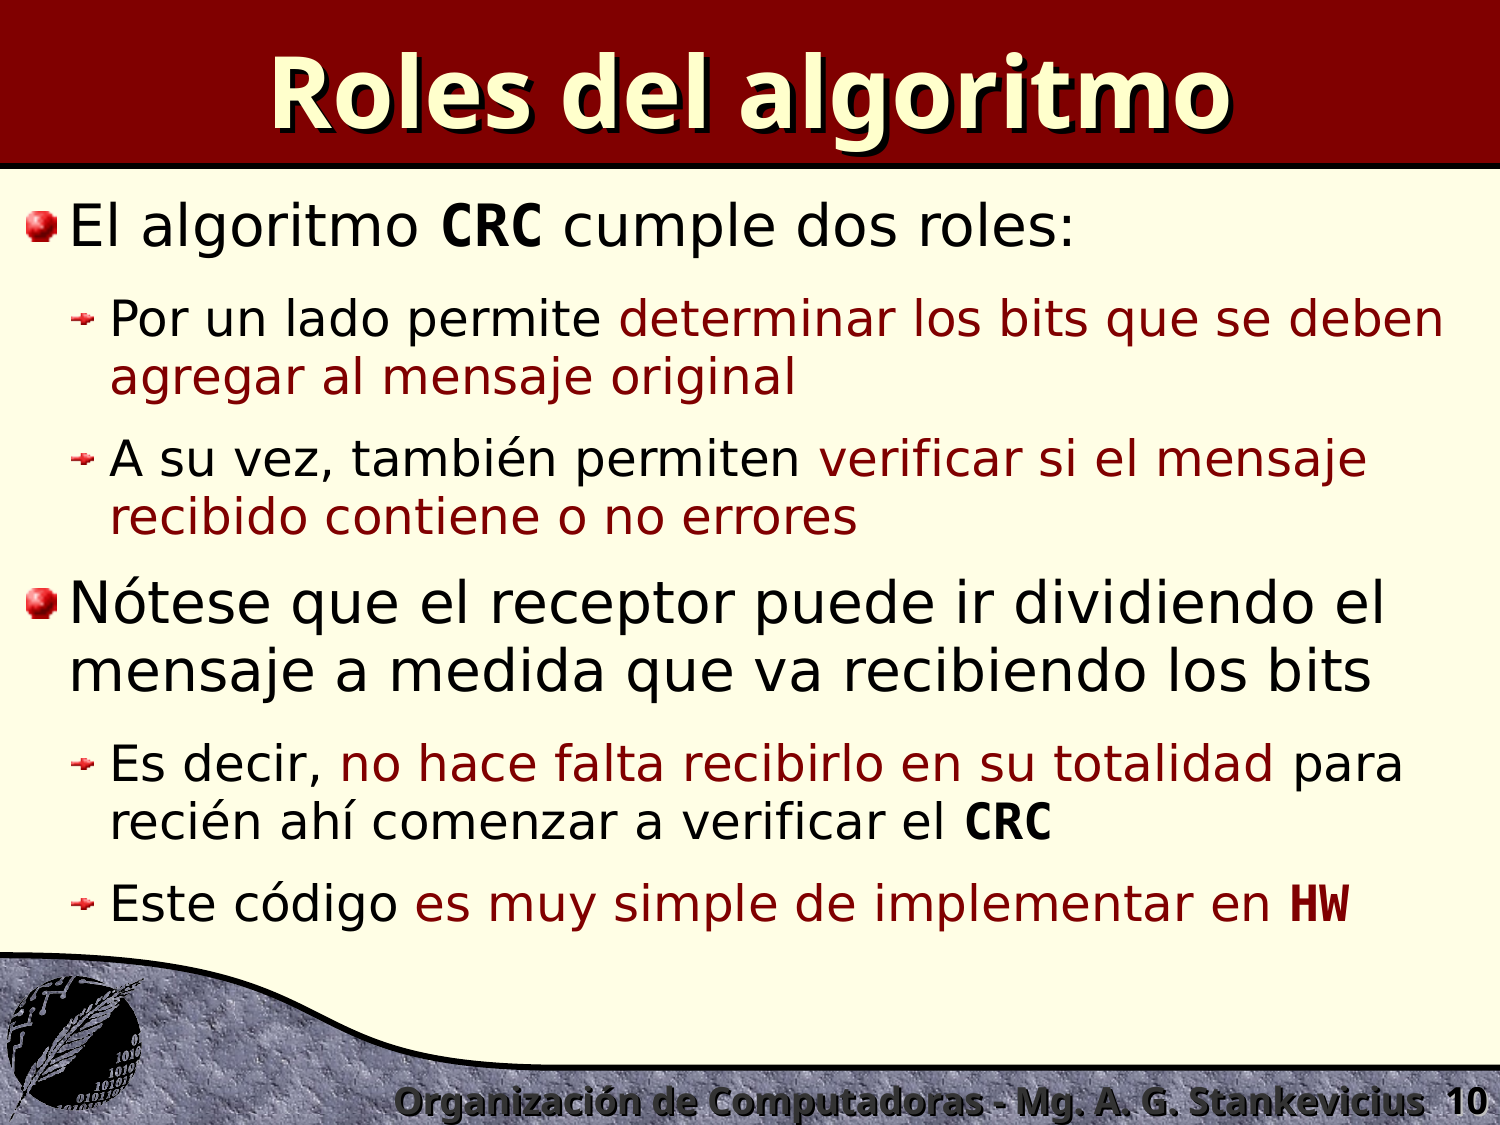

# Roles del algoritmo
El algoritmo CRC cumple dos roles:
Por un lado permite determinar los bits que se deben agregar al mensaje original
A su vez, también permiten verificar si el mensaje recibido contiene o no errores
Nótese que el receptor puede ir dividiendo el mensaje a medida que va recibiendo los bits
Es decir, no hace falta recibirlo en su totalidad para recién ahí comenzar a verificar el CRC
Este código es muy simple de implementar en HW
10